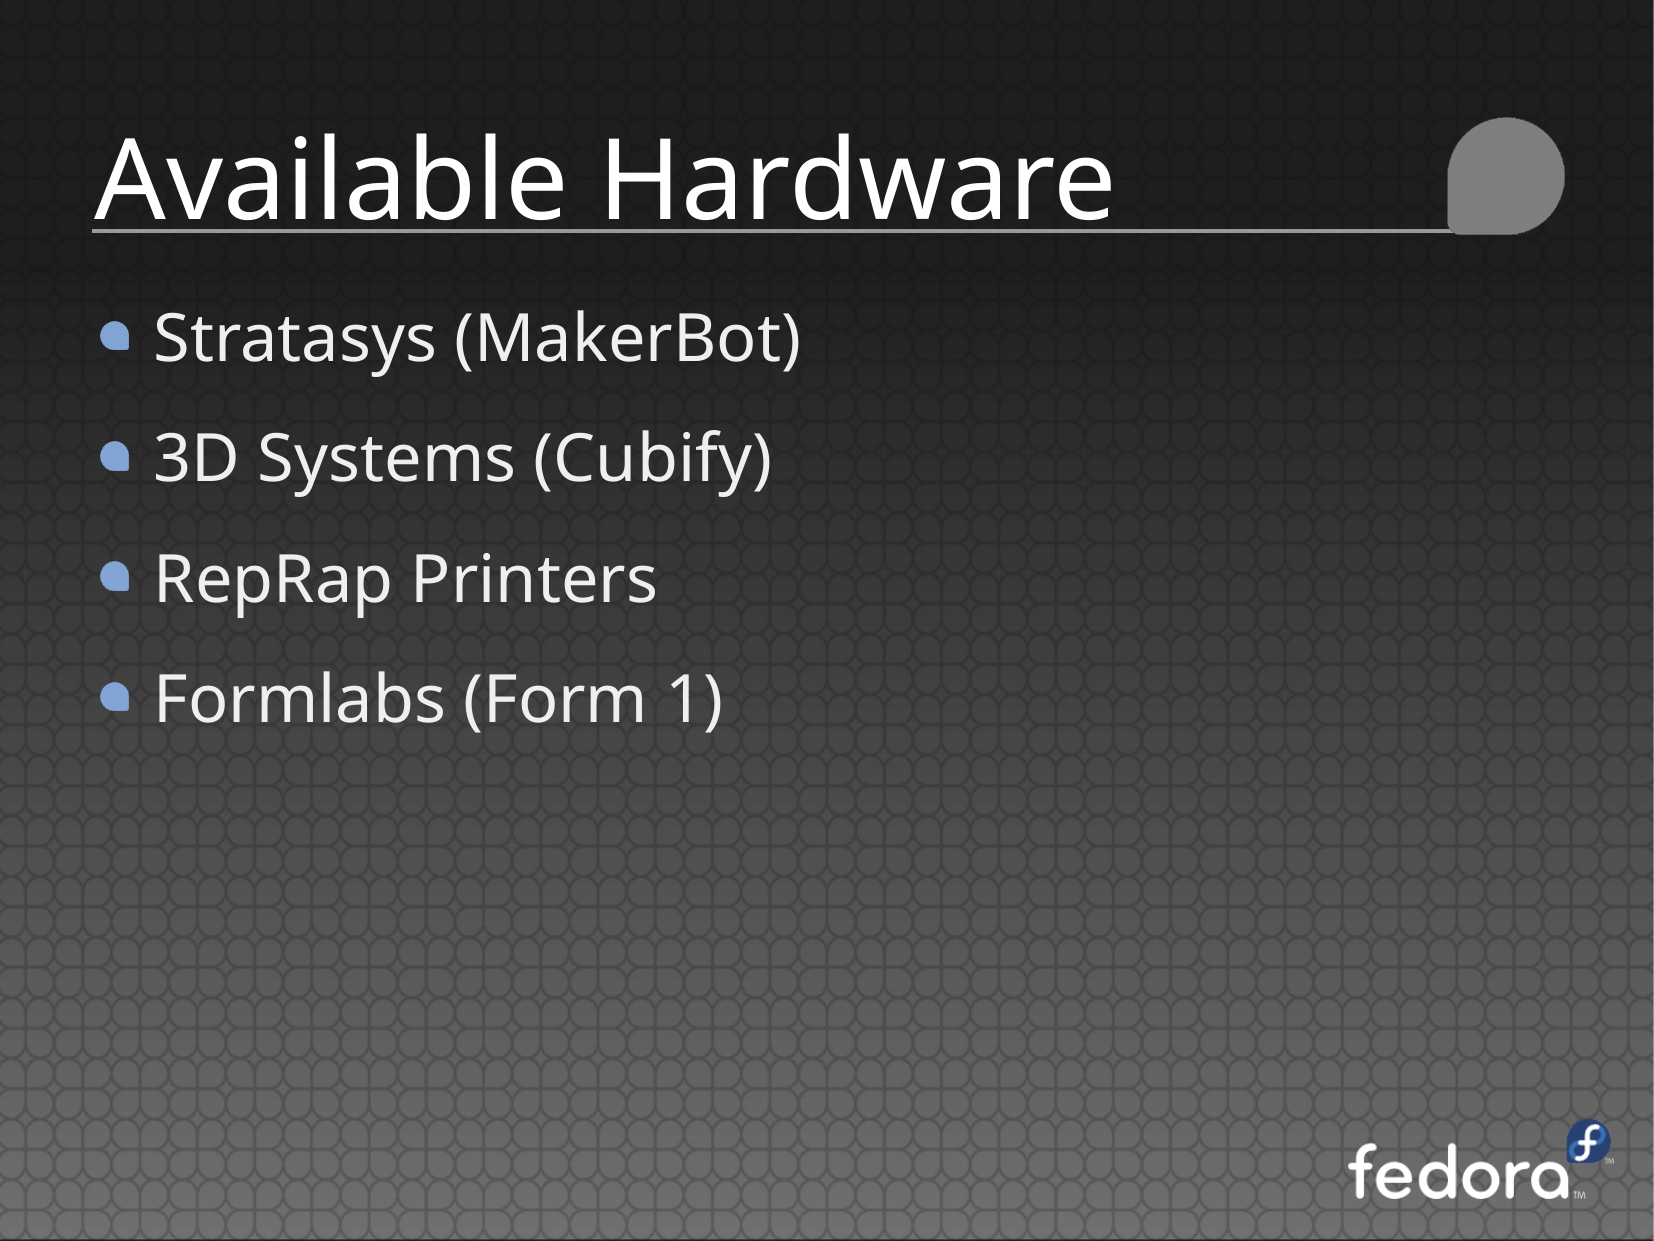

Available Hardware
# Stratasys (MakerBot)
3D Systems (Cubify)
RepRap Printers
Formlabs (Form 1)